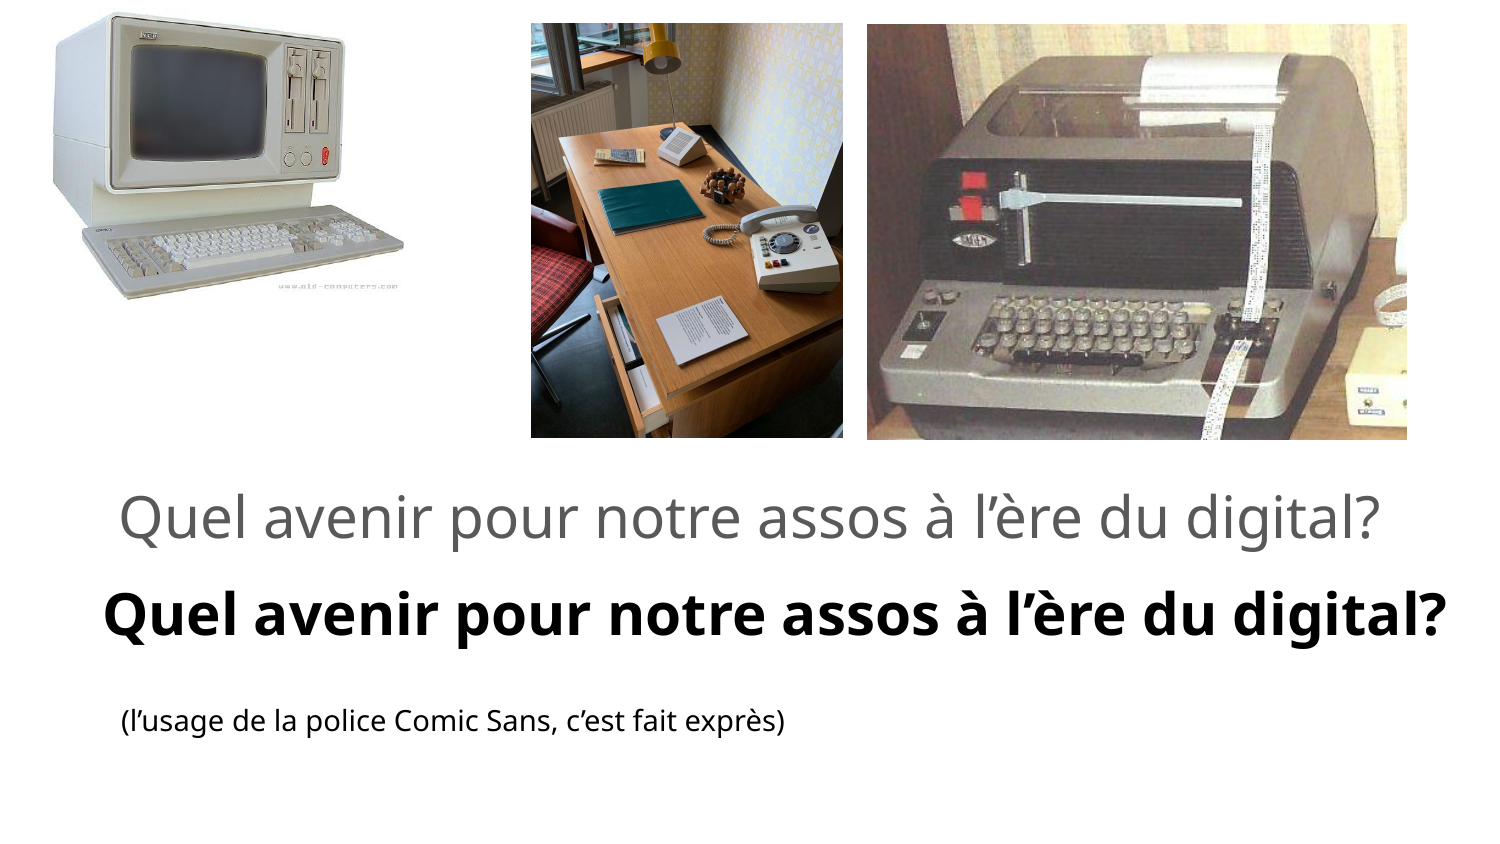

# Quel avenir pour notre assos à l’ère du digital?
Quel avenir pour notre assos à l’ère du digital?
(l’usage de la police Comic Sans, c’est fait exprès)